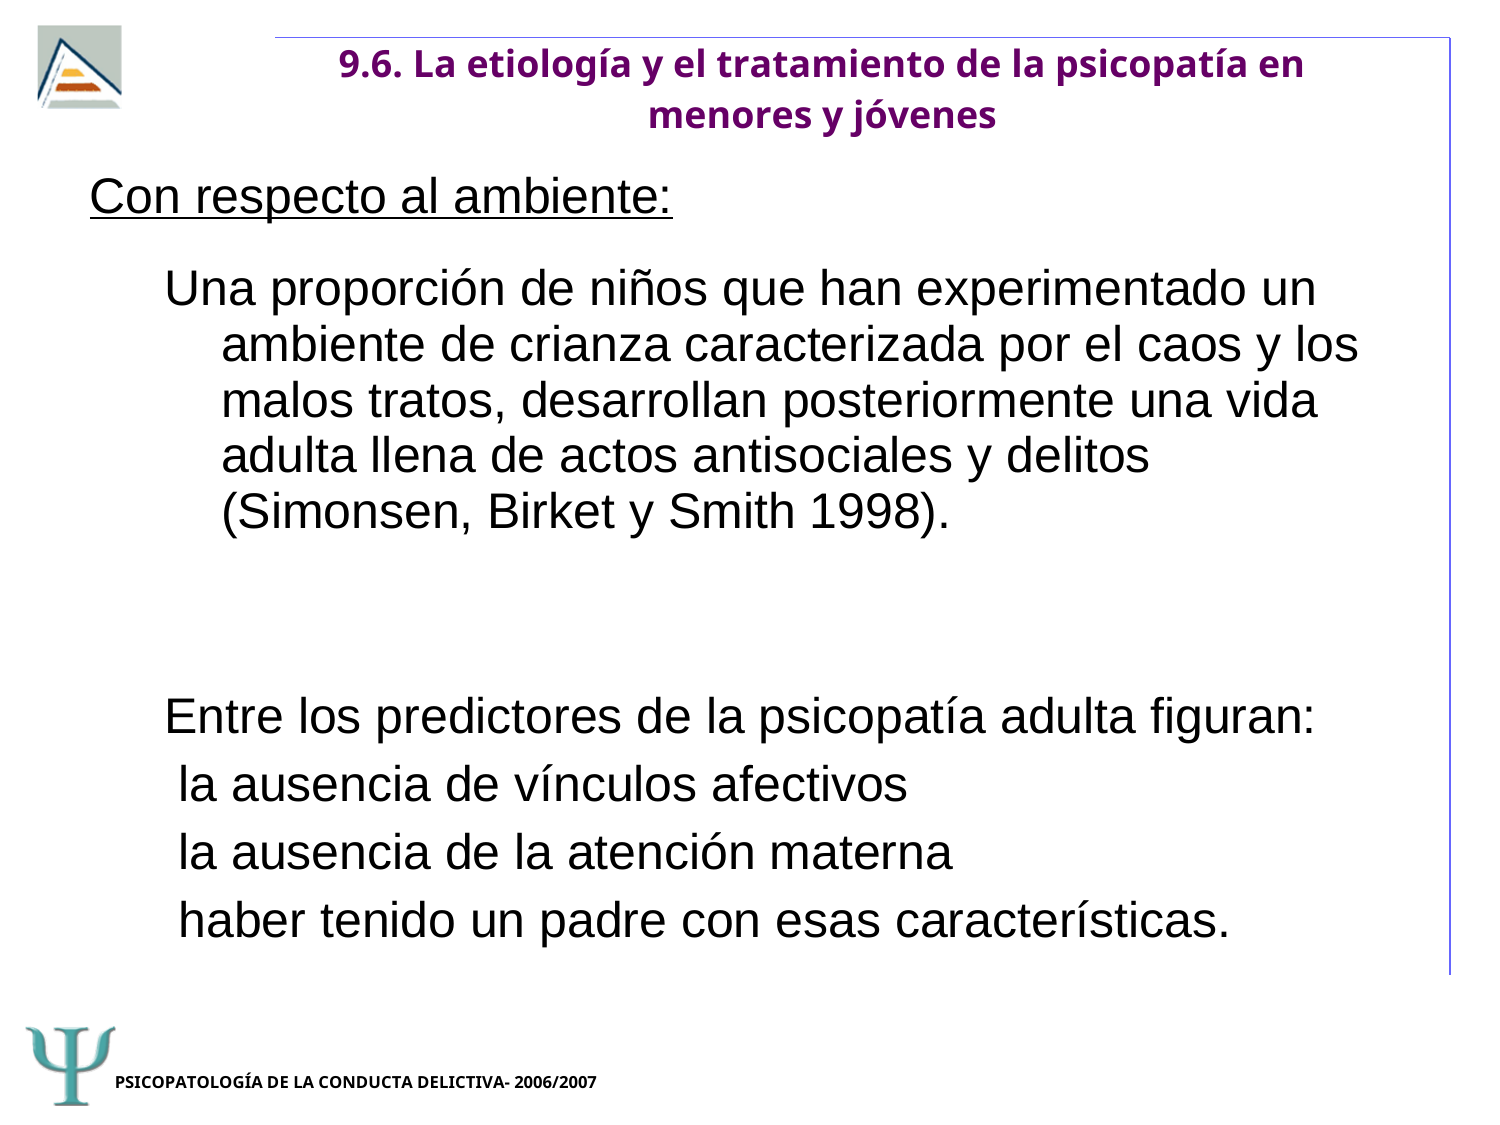

# 9.6. La etiología y el tratamiento de la psicopatía en menores y jóvenes
Con respecto al ambiente:
Una proporción de niños que han experimentado un ambiente de crianza caracterizada por el caos y los malos tratos, desarrollan posteriormente una vida adulta llena de actos antisociales y delitos (Simonsen, Birket y Smith 1998).
Entre los predictores de la psicopatía adulta figuran:
 la ausencia de vínculos afectivos
 la ausencia de la atención materna
 haber tenido un padre con esas características.